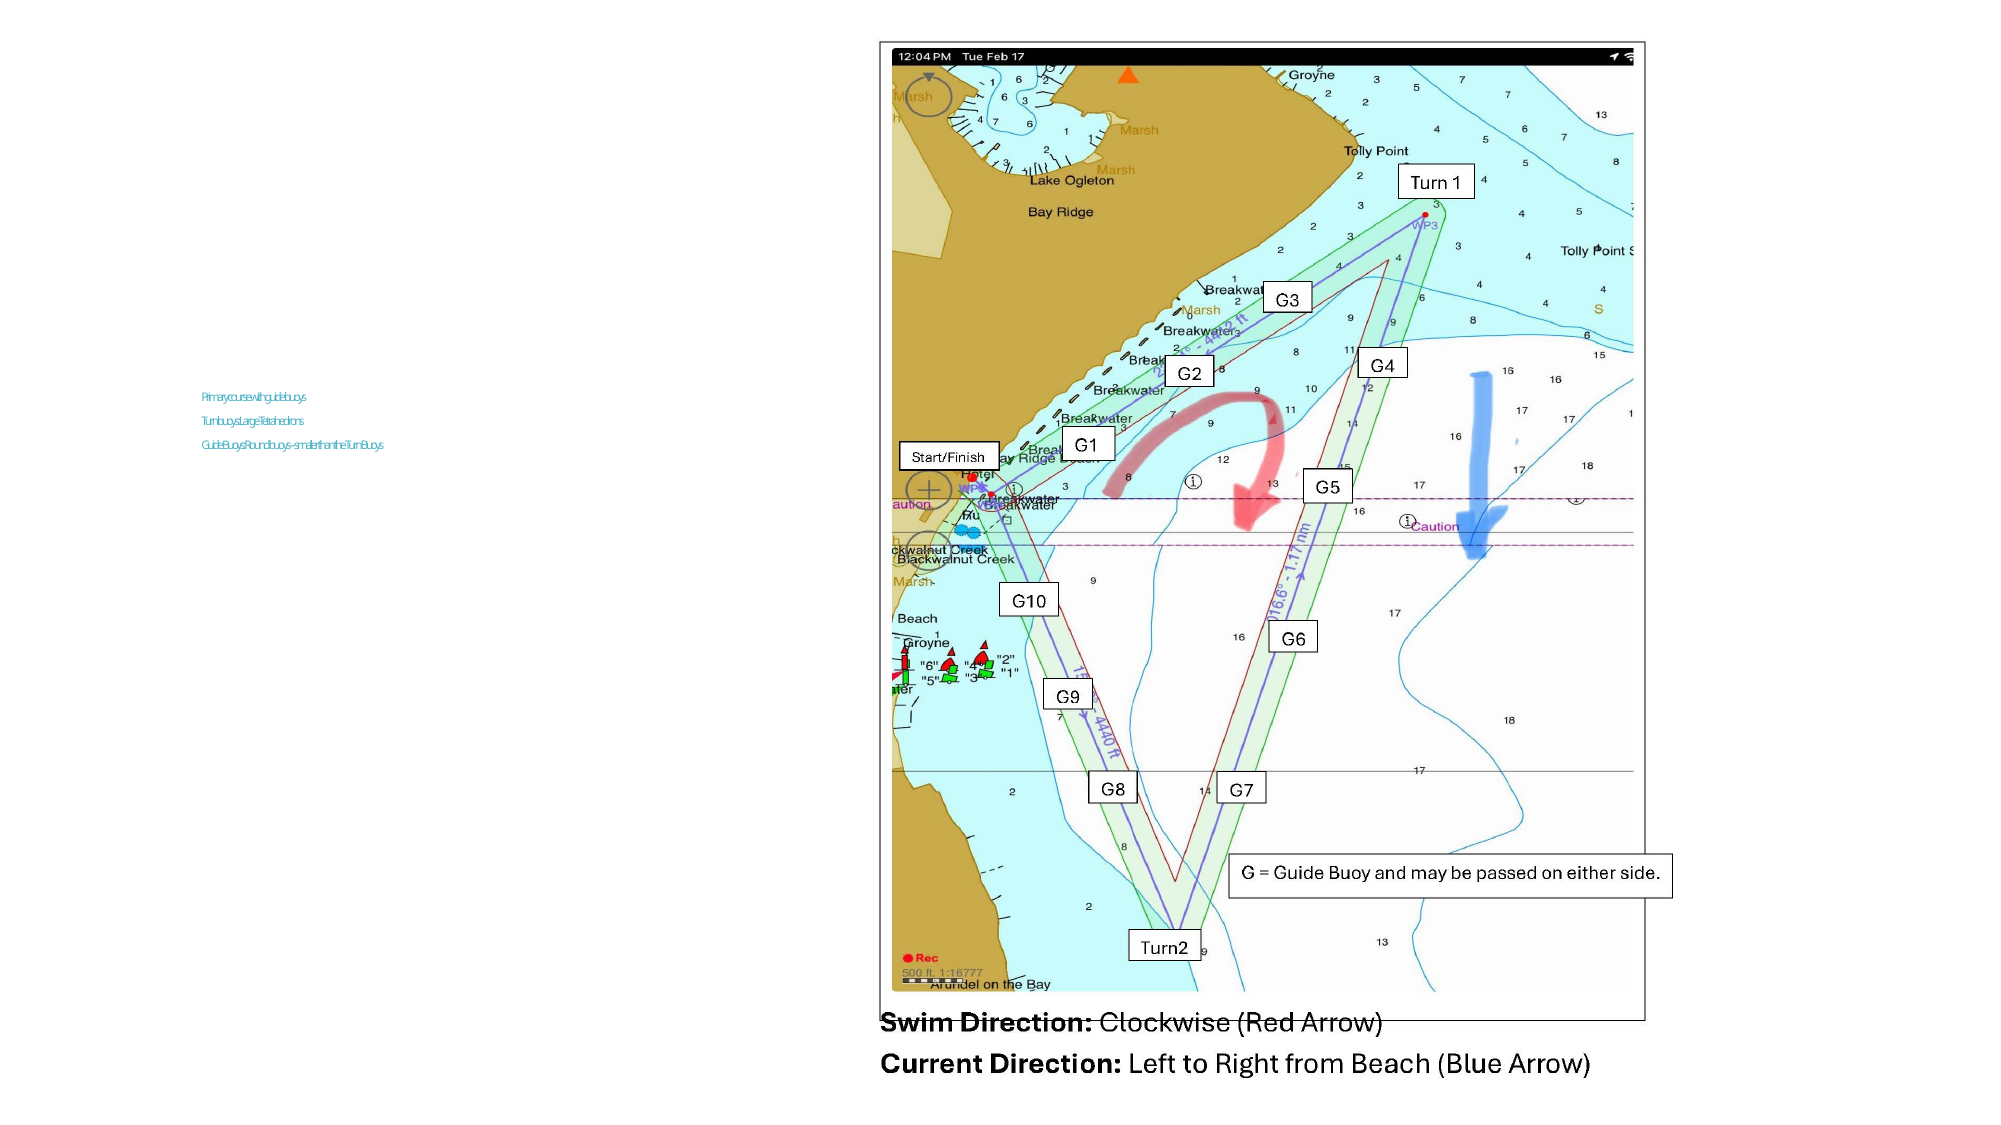

# Primary course with guide buoys Turn buoys: Large Tetrahedrons Guide Buoys: Round buoys – smaller than the Turn Buoys